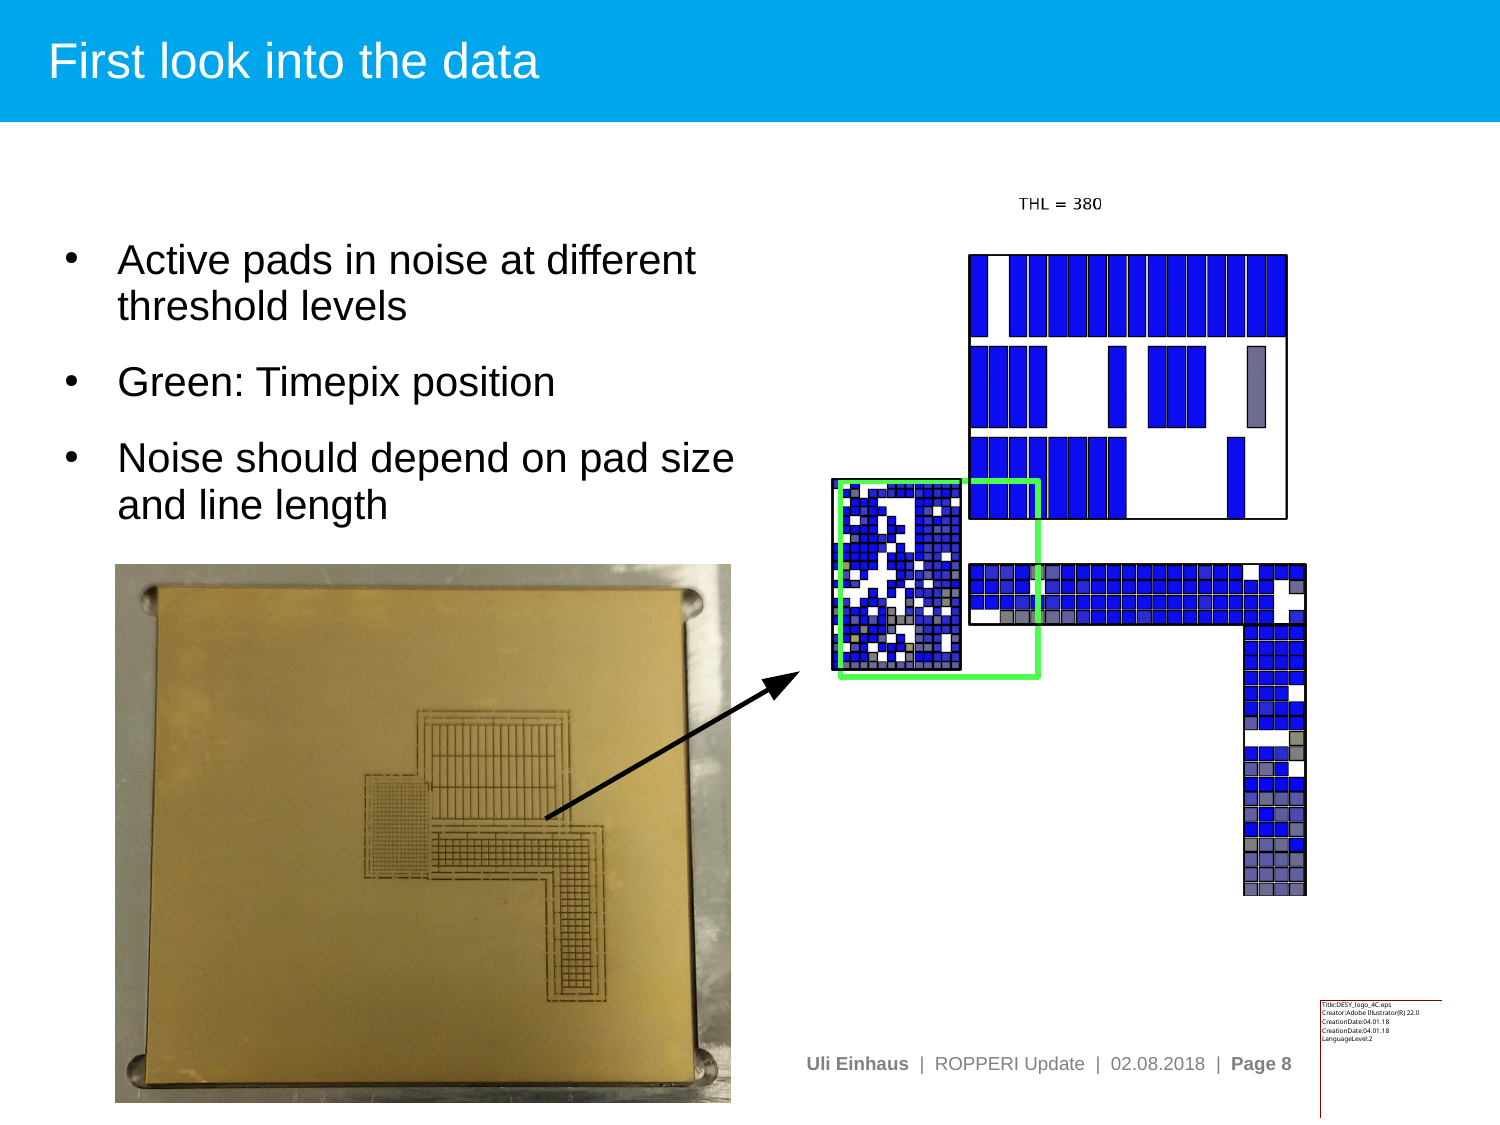

# First look into the data
Active pads in noise at different
threshold levels
Green: Timepix position
Noise should depend on pad size
and line length